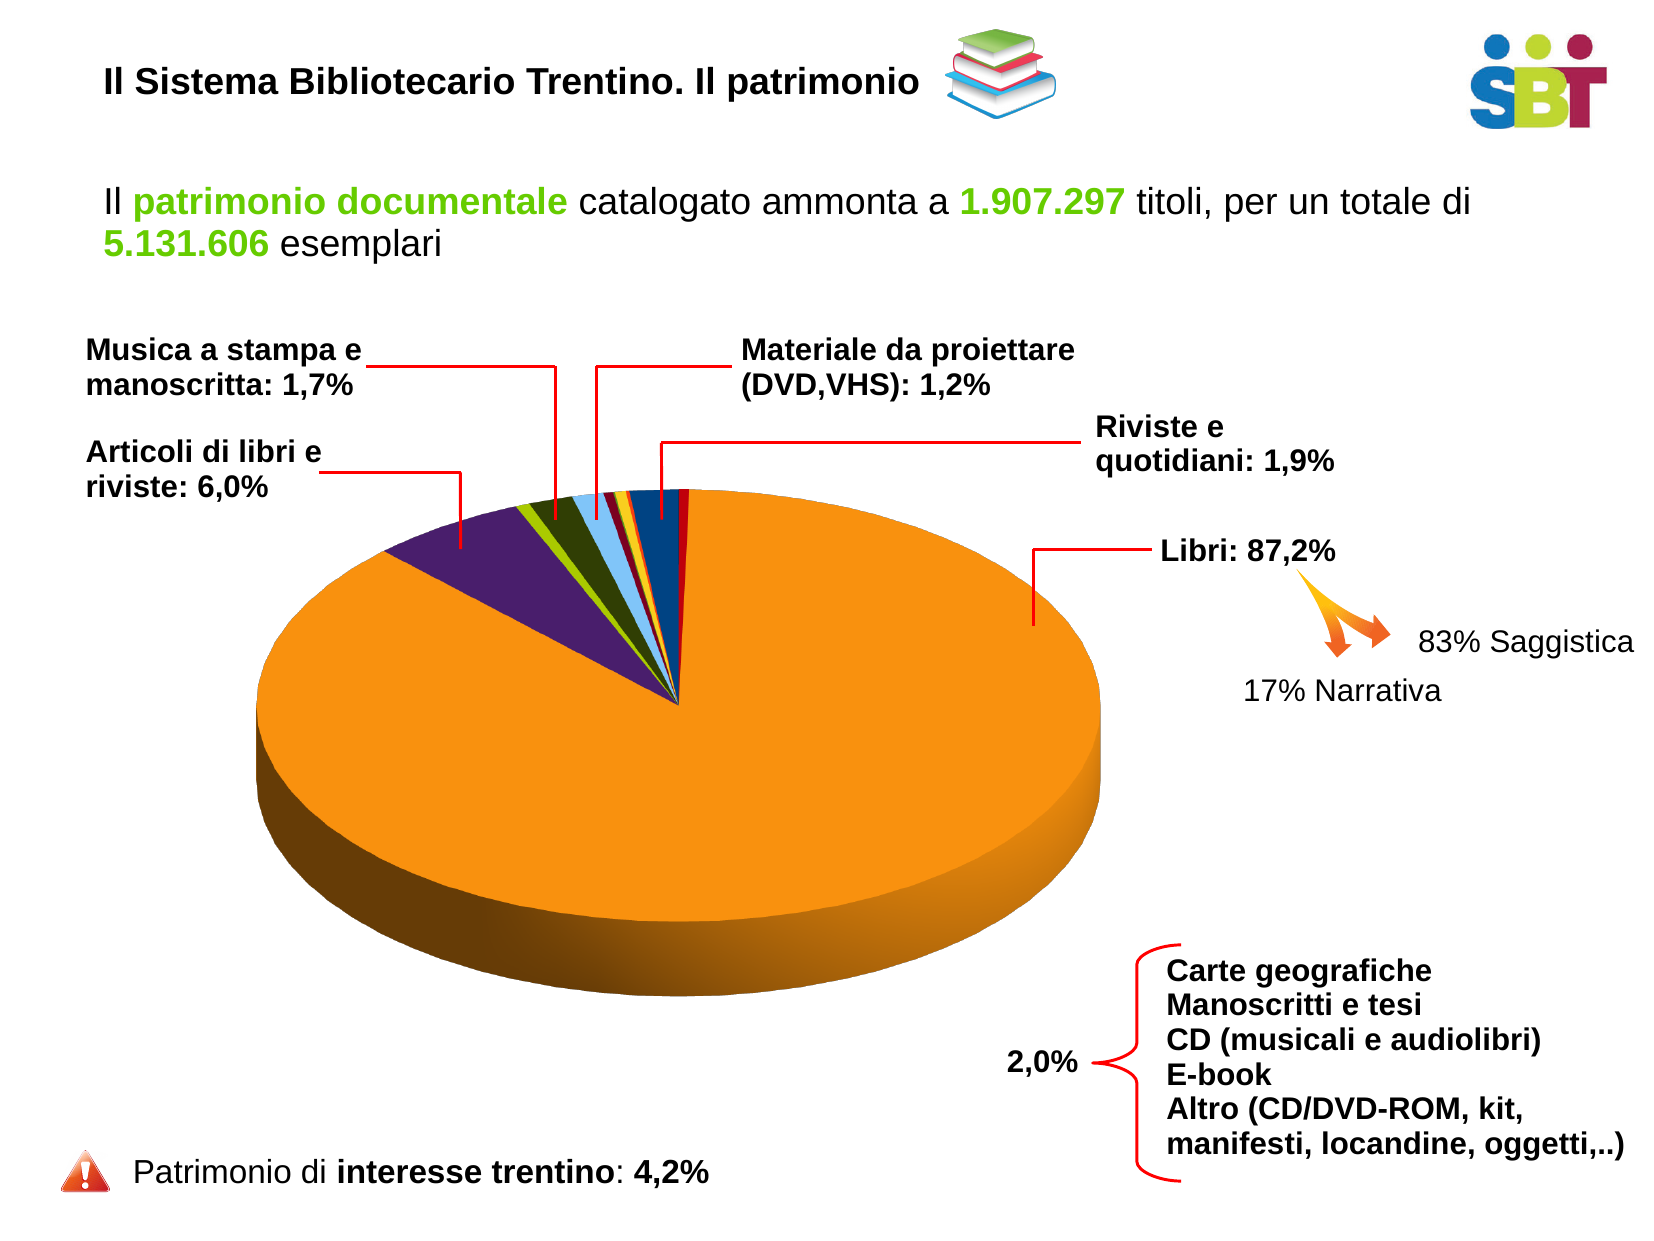

Il Sistema Bibliotecario Trentino. Il patrimonio
Il patrimonio documentale catalogato ammonta a 1.907.297 titoli, per un totale di 5.131.606 esemplari
[unsupported chart]
Musica a stampa e manoscritta: 1,7%
Materiale da proiettare (DVD,VHS): 1,2%
Riviste e quotidiani: 1,9%
Articoli di libri e riviste: 6,0%
Libri: 87,2%
83% Saggistica
17% Narrativa
Carte geografiche
Manoscritti e tesi
CD (musicali e audiolibri)
E-book
Altro (CD/DVD-ROM, kit, manifesti, locandine, oggetti,..)
2,0%
Patrimonio di interesse trentino: 4,2%